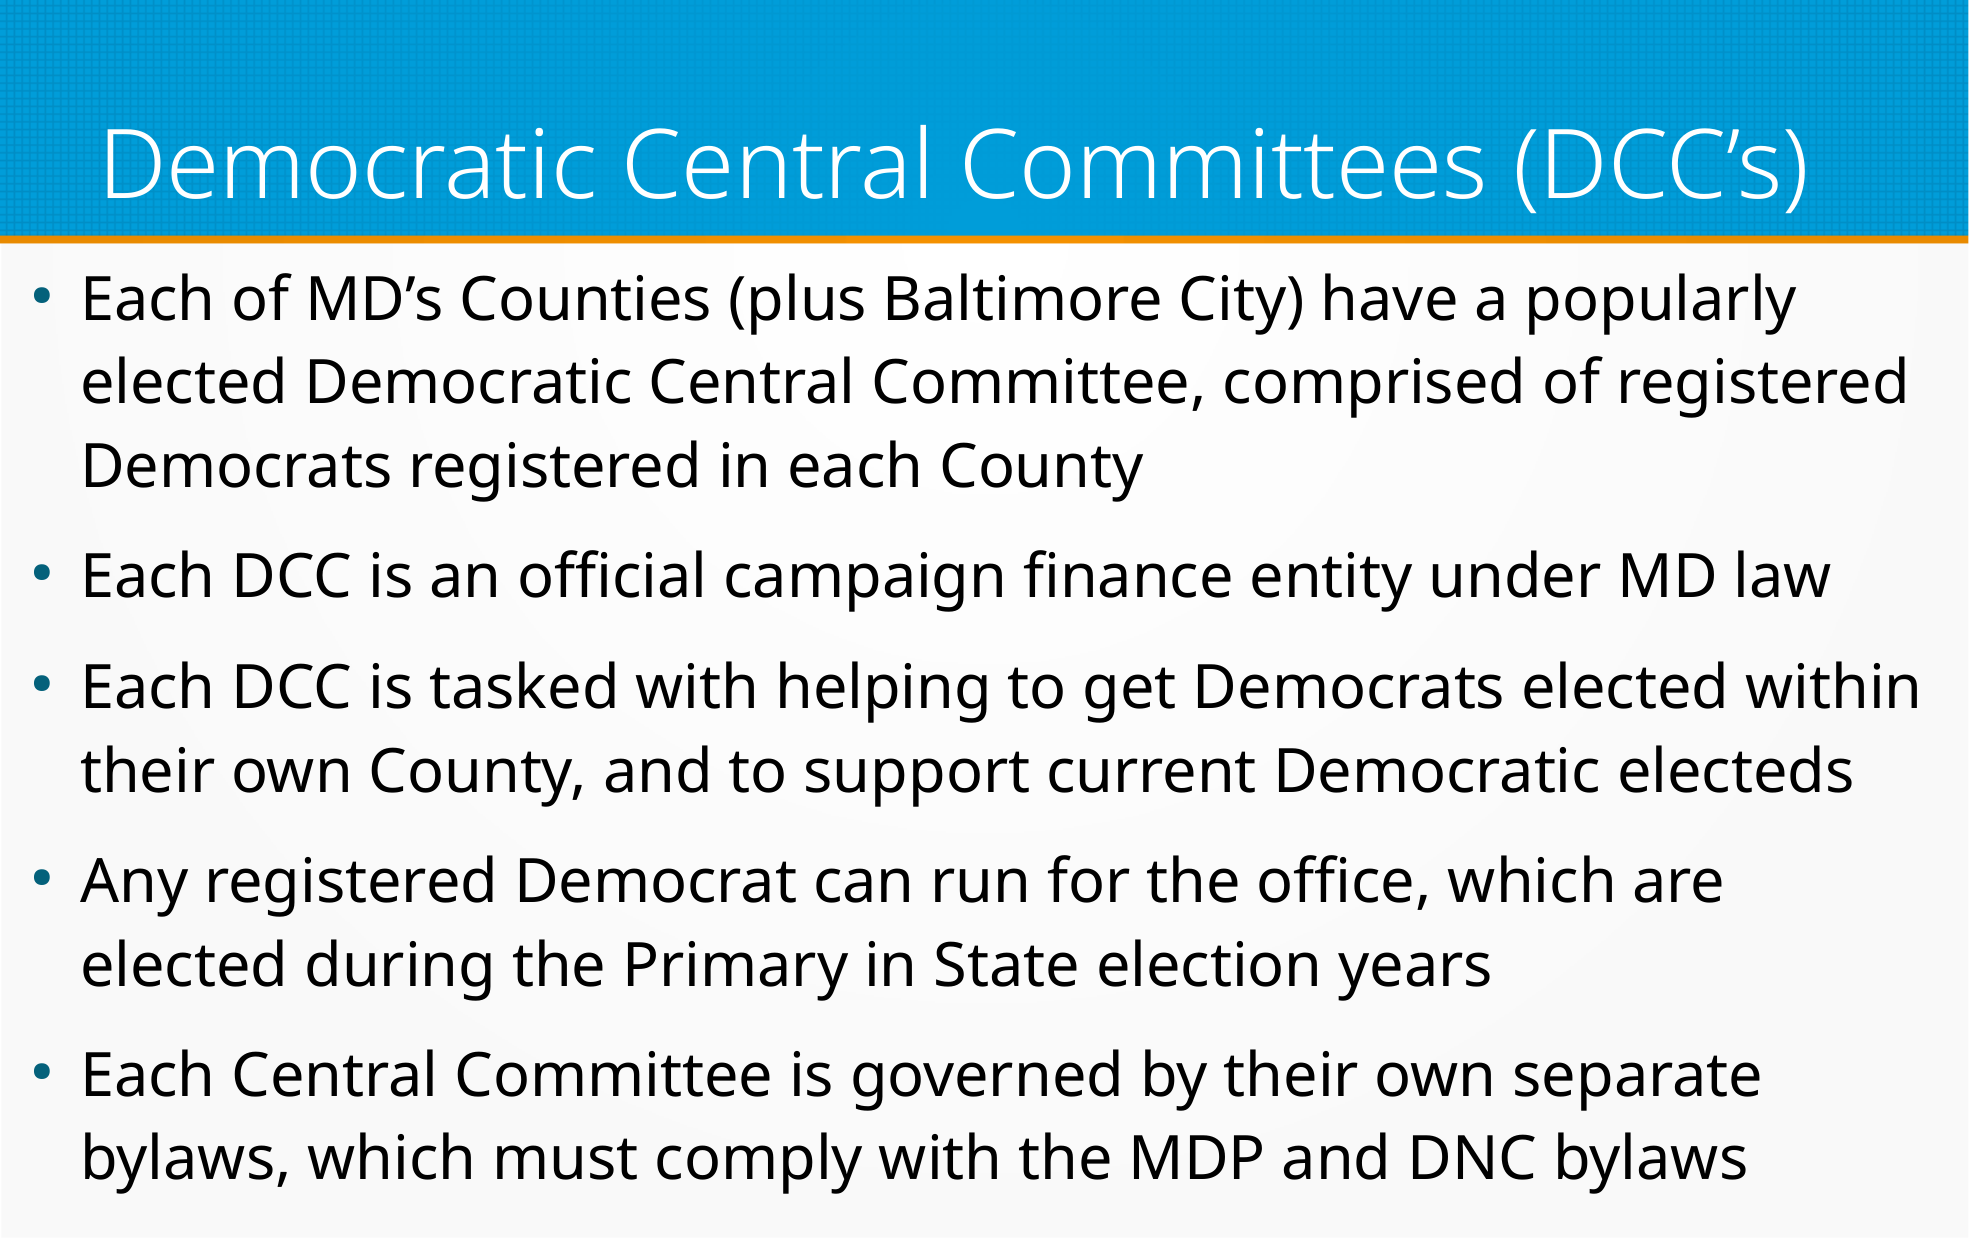

# Democratic Central Committees (DCC’s)
Each of MD’s Counties (plus Baltimore City) have a popularly elected Democratic Central Committee, comprised of registered Democrats registered in each County
Each DCC is an official campaign finance entity under MD law
Each DCC is tasked with helping to get Democrats elected within their own County, and to support current Democratic electeds
Any registered Democrat can run for the office, which are elected during the Primary in State election years
Each Central Committee is governed by their own separate bylaws, which must comply with the MDP and DNC bylaws